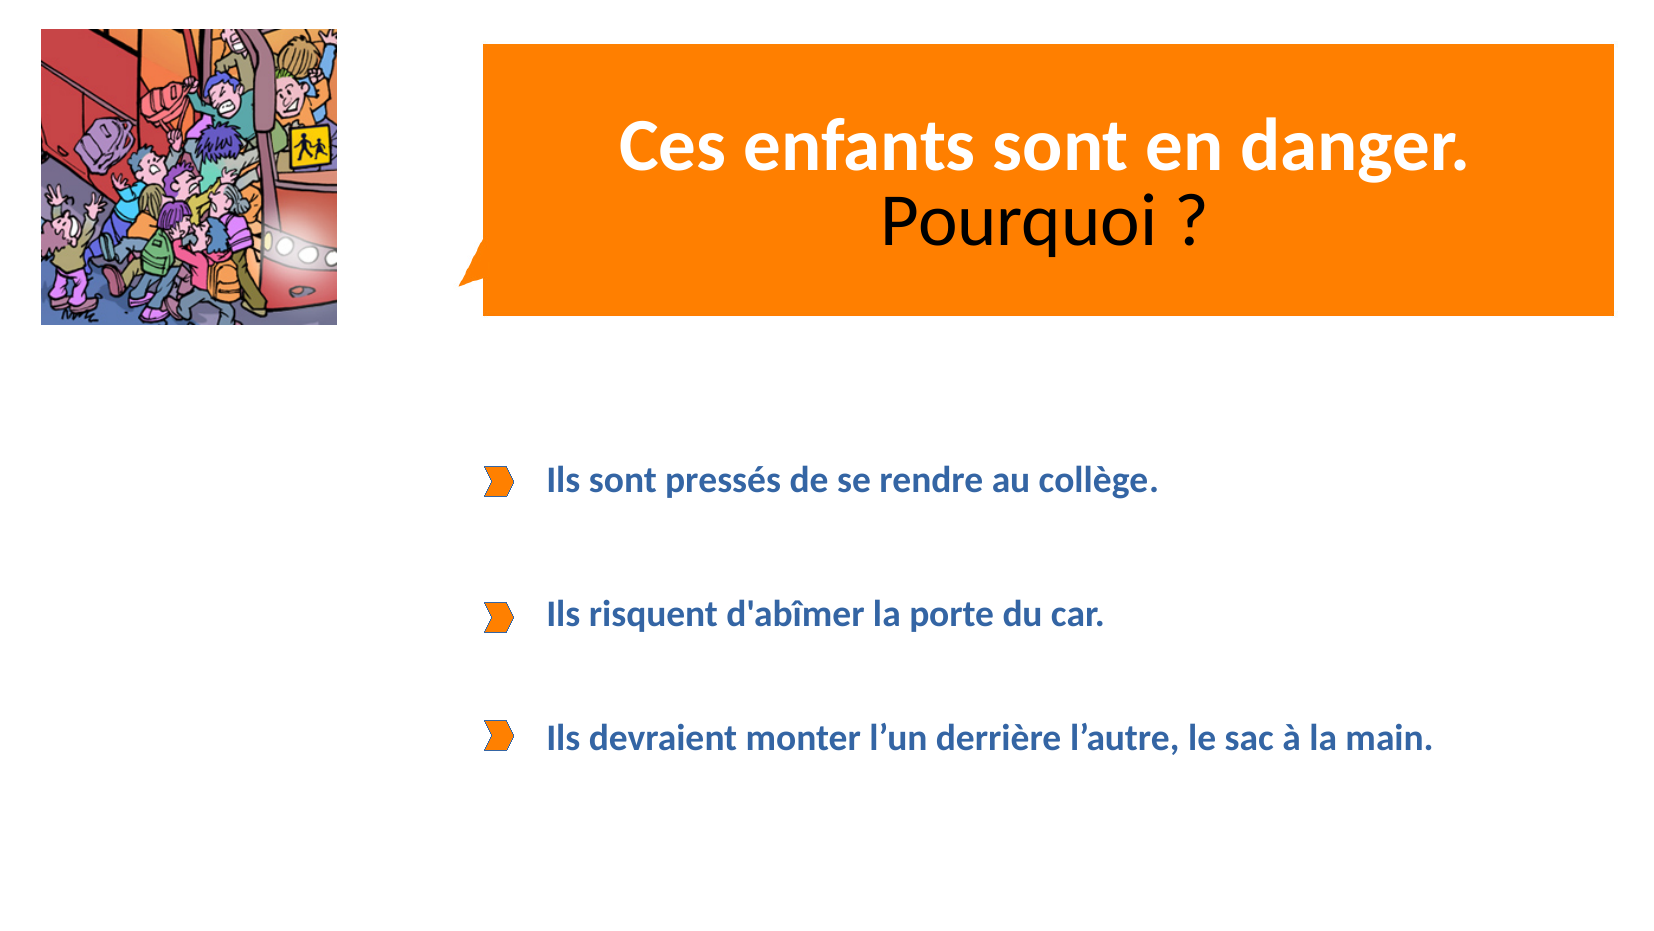

Ces enfants sont en danger.
Pourquoi ?
Ils sont pressés de se rendre au collège.
Ils risquent d'abîmer la porte du car.
Ils devraient monter l’un derrière l’autre, le sac à la main.